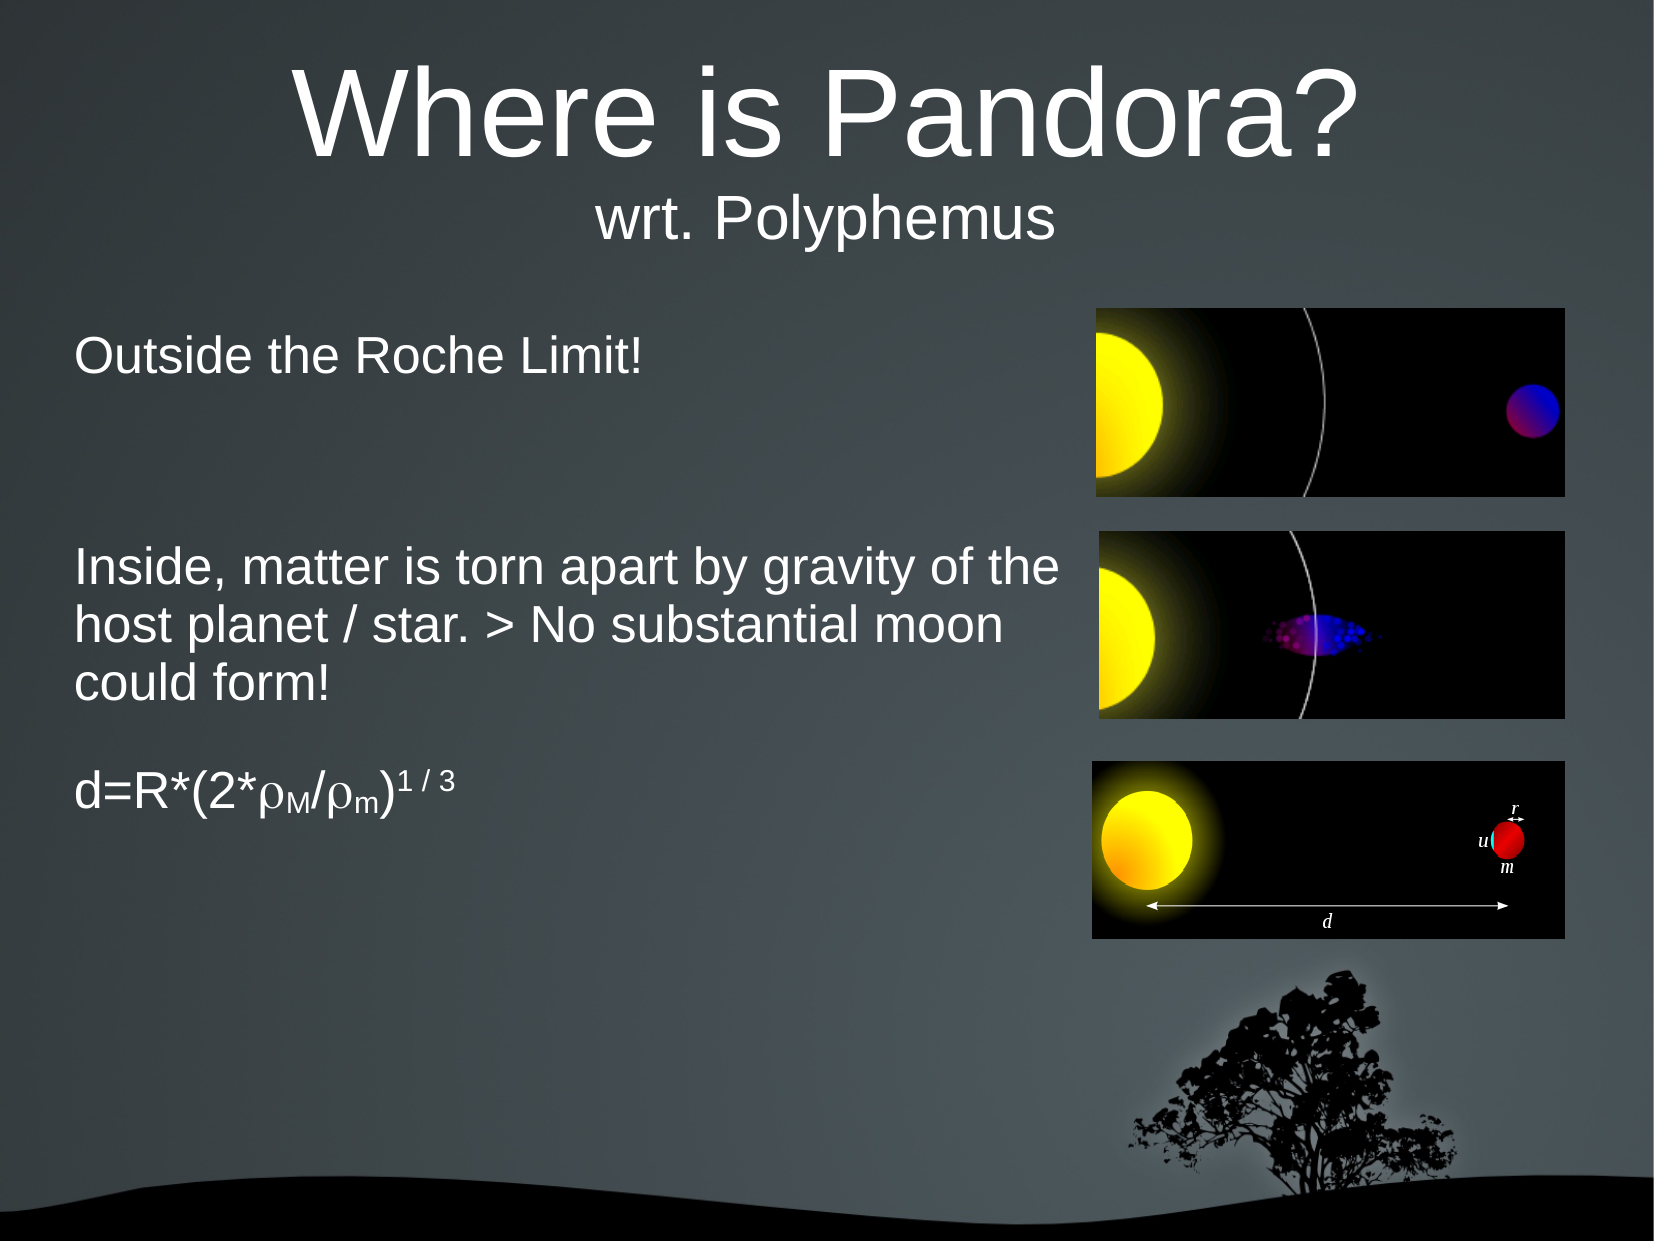

Where is Pandora?
wrt. Polyphemus
Outside the Roche Limit!
Inside, matter is torn apart by gravity of the
host planet / star. > No substantial moon
could form!
d=R*(2*rM/rm)1 / 3